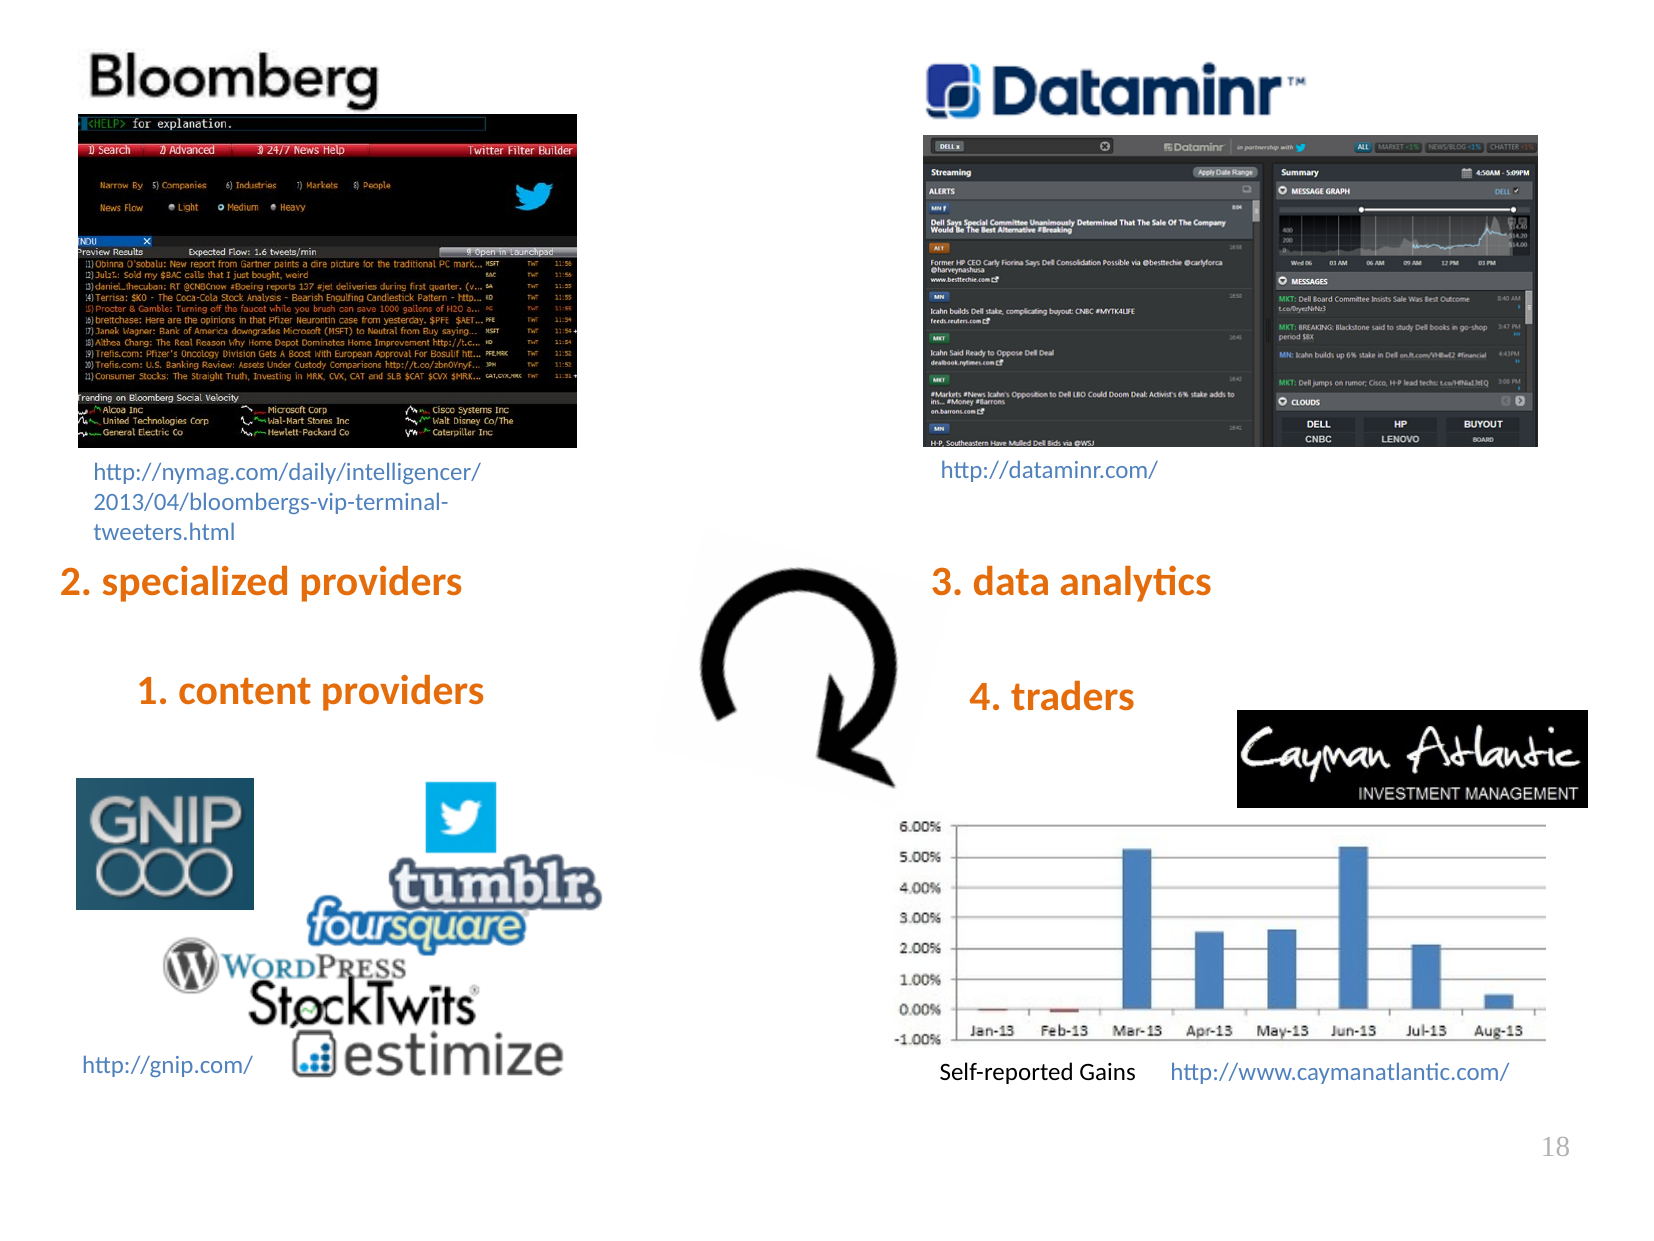

http://dataminr.com/
http://nymag.com/daily/intelligencer/2013/04/bloombergs-vip-terminal-tweeters.html
2. specialized providers
3. data analytics
1. content providers
4. traders
http://gnip.com/
http://www.caymanatlantic.com/
Self-reported Gains
18